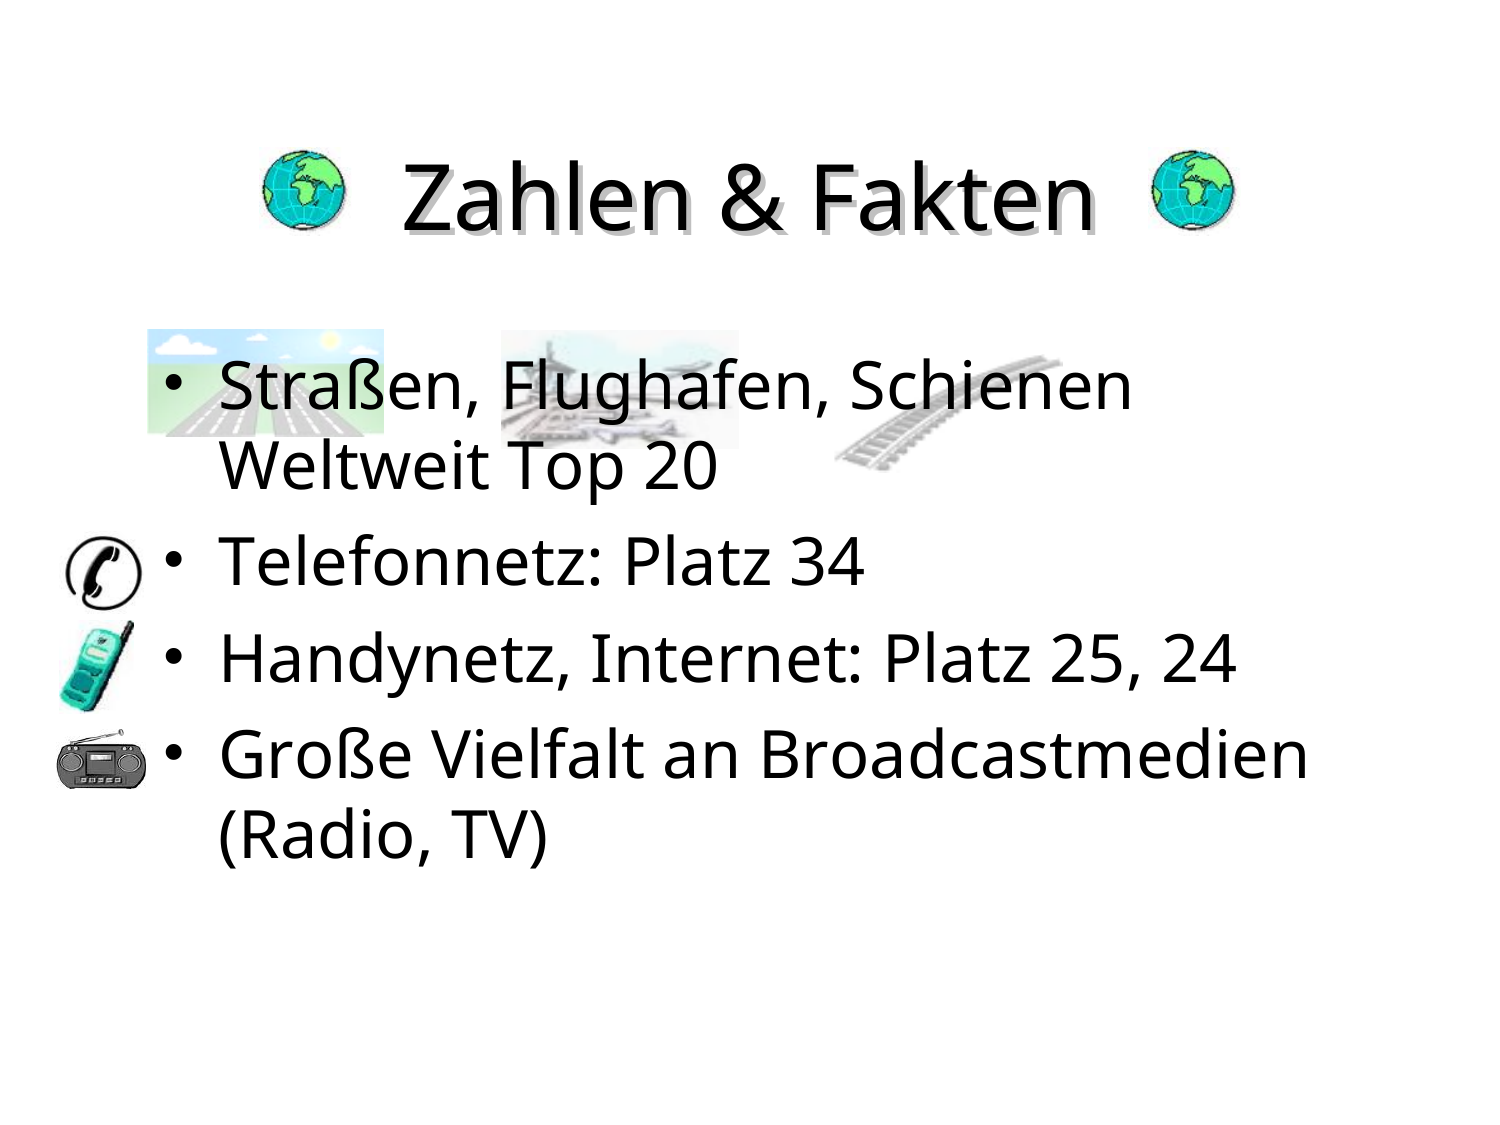

# Zahlen & Fakten
Straßen, Flughafen, Schienen
Weltweit Top 20
Telefonnetz: Platz 34
Handynetz, Internet: Platz 25, 24
Große Vielfalt an Broadcastmedien
(Radio, TV)